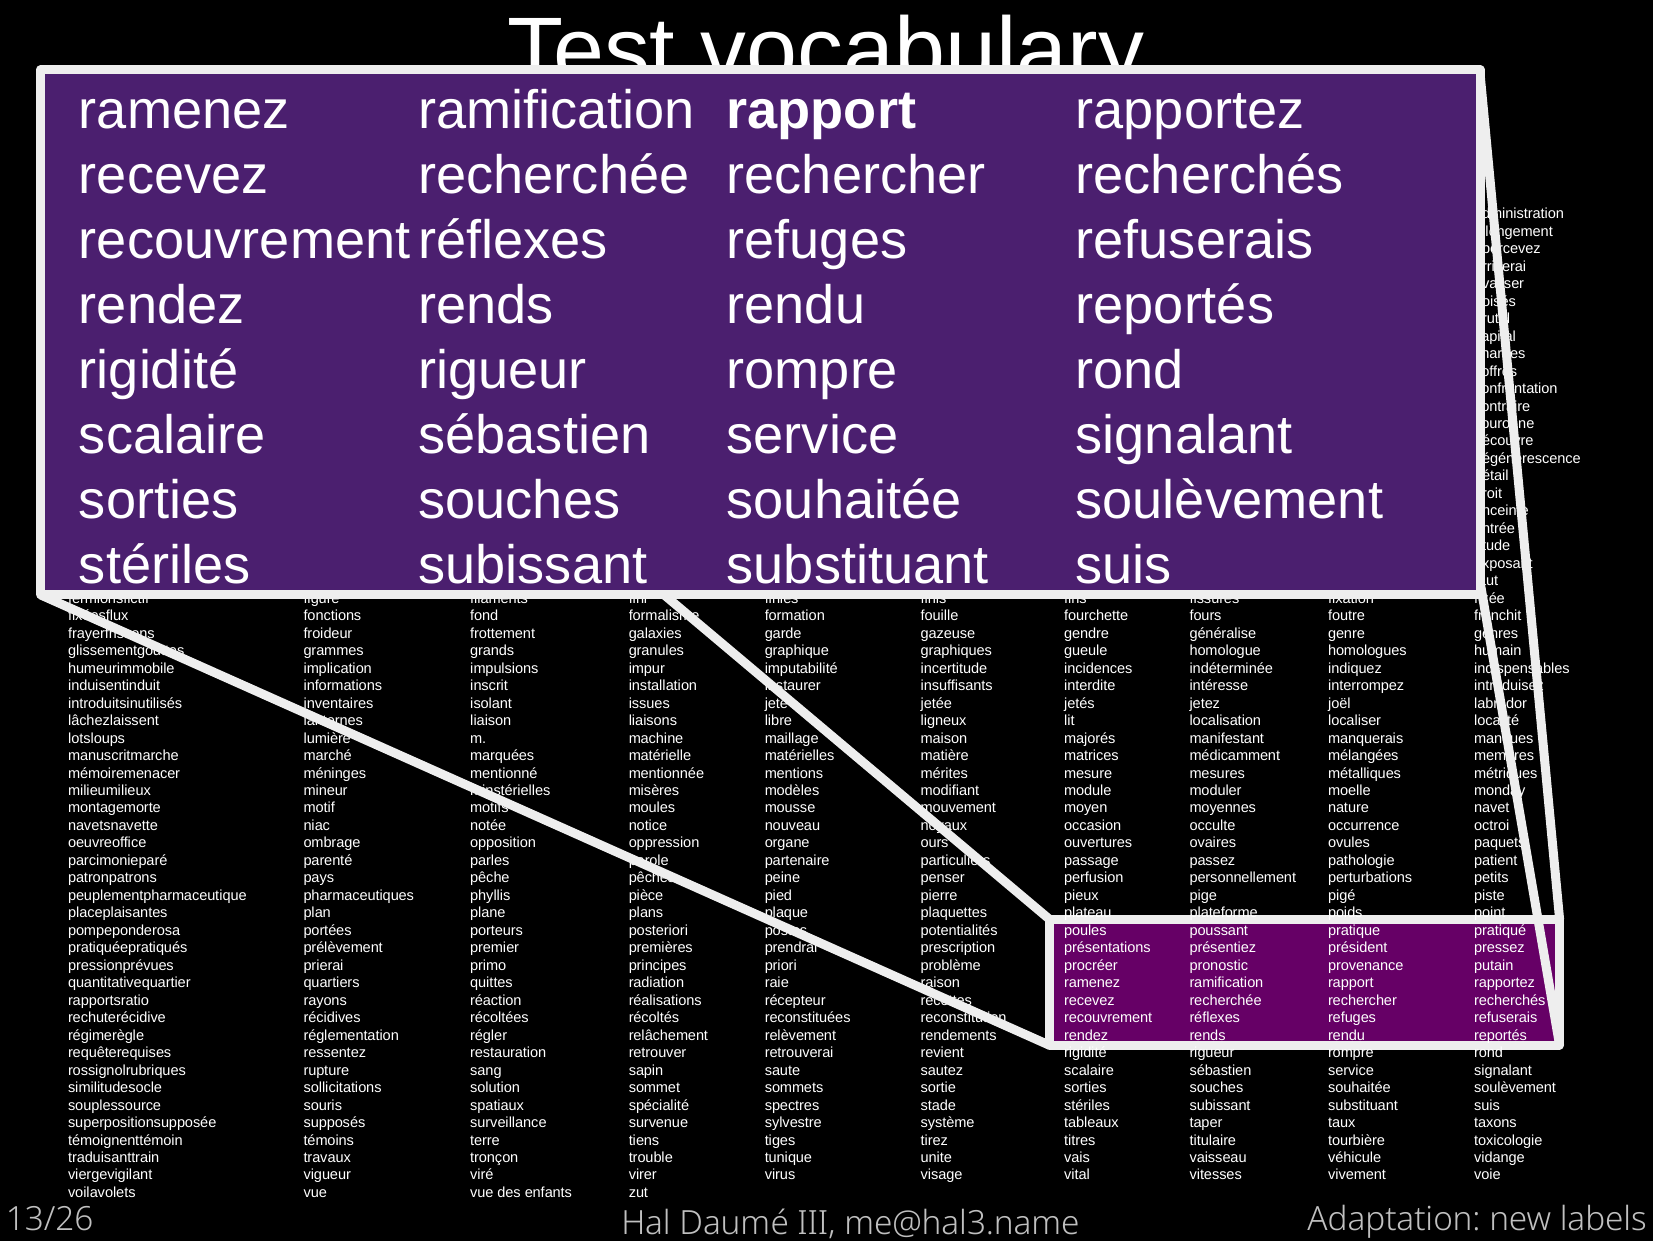

Test vocabulary
ramenez	ramification	rapport	rapportez
recevez	recherchée	rechercher	recherchés
recouvrement	réflexes	refuges	refuserais
rendez	rends	rendu	reportés
rigidité	rigueur	rompre	rond
scalaire	sébastien	service	signalant
sorties	souches	souhaitée	soulèvement
stériles	subissant	substituant	suis
abattez	abondante	abord	accessoire	accessoires	actualisé	adaptations	addition	adèle	administration
adressezaffaire	affaires	affections	affranchir	agent	ajusté	ajustement	allaiter	allé	allongement
altérationaltérés	amendement	amortissement	ampoule	ancrage	angulaire	anneau	antécédent	antérieure	apercevez
apexappariement	apparues	appréhender	approchez	appuyant	arc-en-ciel	arès	argent	arrêté	arriverai
articleaspirer	association	associations	assume	attention	atténué	atténués	auras	auteurs	avaliser
avancezavérés	averties	avocat	bague	baissez	balance	biais	blessure	blocage	boisés
boîtesbordeaux	bordel	bords	borne	bosse	bossé	bosses	bourbe	branchement	brutal
bruxellesbureau	çà	cadre	calculant	calcule	calculer	calculons	campagne	canevas	capital
carboniquecarottes	cascade	ceinture	cellulaire	chambre	champ	chance	charbon	charge	charges
chênescher	chère	chéri	chute	circonscriptions	classe	clé	climat	clocher	coffres
commissariatcompensation	composition	compositions	comprimé	concentriez	conclut	concordance	conditionnement	conducteurs	confrontation
conjugaisonconjugué	connaissance	connaît	conservateur	conserve	conserver	construisons	consultations	contraceptifs	contraire
conviendraconvient	corporelles	correcteur	corroborent	coupe	couplage	coupure	cour	courant	couronne
couvertcouverture	crédit	crête	croissance	croûte	croyons	déchet	décompose	déconseillé	découvre
décroissancedéduite	déduites	déformation	déformations	déformé	dégage	dégagé	dégagement	dégageons	dégénérescence
délivrancedélivré	délivrée	délivrer	dépassait	dépôt	dérivent	déroule	descends	désordonné	détail
déversoirdieu	différait	diffusion	dirigés	disparaissaient	distinguent	donnez	dormant	douglas	droit
duretééchantillon	échantillons	échelle	éclaircie	écoulements	élevage	élucidé	embarqués	émise	enceinte
enceintesencéphalopathie	enchanté	enchantée	enclos	énergétiques	ensemencement	entiers	entourage	entrant	entrée
épurééquilibres	équilibrés	équité	espèce	espèces	essais	état	ethnie	et/ou	étude
étudesévidence	éviterais	évitez	évoquant	examen	examinons	excitation	exerçant	exercices	exposant
exposeexposition	exposons	extraits	fabrique	fabriques	face	factice	failles	famille	faut
fermionsfictif	figure	filaments	fini	finies	finis	fins	fissures	fixation	fixée
fixéesflux	fonctions	fond	formalisme	formation	fouille	fourchette	fours	foutre	franchit
frayerfrissons	froideur	frottement	galaxies	garde	gazeuse	gendre	généralise	genre	genres
glissementgouttes	grammes	grands	granules	graphique	graphiques	gueule	homologue	homologues	humain
humeurimmobile	implication	impulsions	impur	imputabilité	incertitude	incidences	indéterminée	indiquez	indispensables
induisentinduit	informations	inscrit	installation	instaurer	insuffisants	interdite	intéresse	interrompez	introduisez
introduitsinutilisés	inventaires	isolant	issues	jeté	jetée	jetés	jetez	joël	labrador
lâchezlaissent	lanternes	liaison	liaisons	libre	ligneux	lit	localisation	localiser	localité
lotsloups	lumière	m.	machine	maillage	maison	majorés	manifestant	manquerais	manques
manuscritmarche	marché	marquées	matérielle	matérielles	matière	matrices	médicamment	mélangées	membres
mémoiremenacer	méninges	mentionné	mentionnée	mentions	mérites	mesure	mesures	métalliques	métriques
milieumilieux	mineur	minstérielles	misères	modèles	modifiant	module	moduler	moelle	monday
montagemorte	motif	motifs	moules	mousse	mouvement	moyen	moyennes	nature	navet
navetsnavette	niac	notée	notice	nouveau	noyaux	occasion	occulte	occurrence	octroi
oeuvreoffice	ombrage	opposition	oppression	organe	ours	ouvertures	ovaires	ovules	paquets
parcimonieparé	parenté	parles	parole	partenaire	particuliers	passage	passez	pathologie	patient
patronpatrons	pays	pêche	pêchés	peine	penser	perfusion	personnellement	perturbations	petits
peuplementpharmaceutique	pharmaceutiques	phyllis	pièce	pied	pierre	pieux	pige	pigé	piste
placeplaisantes	plan	plane	plans	plaque	plaquettes	plateau	plateforme	poids	point
pompeponderosa	portées	porteurs	posteriori	postes	potentialités	poules	poussant	pratique	pratiqué
pratiquéepratiqués	prélèvement	premier	premières	prendrai	prescription	présentations	présentiez	président	pressez
pressionprévues	prierai	primo	principes	priori	problème	procréer	pronostic	provenance	putain
quantitativequartier	quartiers	quittes	radiation	raie	raison	ramenez	ramification	rapport	rapportez
rapportsratio	rayons	réaction	réalisations	récepteur	recettes	recevez	recherchée	rechercher	recherchés
rechuterécidive	récidives	récoltées	récoltés	reconstituées	reconstitution	recouvrement	réflexes	refuges	refuserais
régimerègle	réglementation	régler	relâchement	relèvement	rendements	rendez	rends	rendu	reportés
requêterequises	ressentez	restauration	retrouver	retrouverai	revient	rigidité	rigueur	rompre	rond
rossignolrubriques	rupture	sang	sapin	saute	sautez	scalaire	sébastien	service	signalant
similitudesocle	sollicitations	solution	sommet	sommets	sortie	sorties	souches	souhaitée	soulèvement
souplessource	souris	spatiaux	spécialité	spectres	stade	stériles	subissant	substituant	suis
superpositionsupposée	supposés	surveillance	survenue	sylvestre	système	tableaux	taper	taux	taxons
témoignenttémoin	témoins	terre	tiens	tiges	tirez	titres	titulaire	tourbière	toxicologie
traduisanttrain	travaux	tronçon	trouble	tunique	unite	vais	vaisseau	véhicule	vidange
viergevigilant	vigueur	viré	virer	virus	visage	vital	vitesses	vivement	voie
voilavolets	vue	vue des enfants	zut